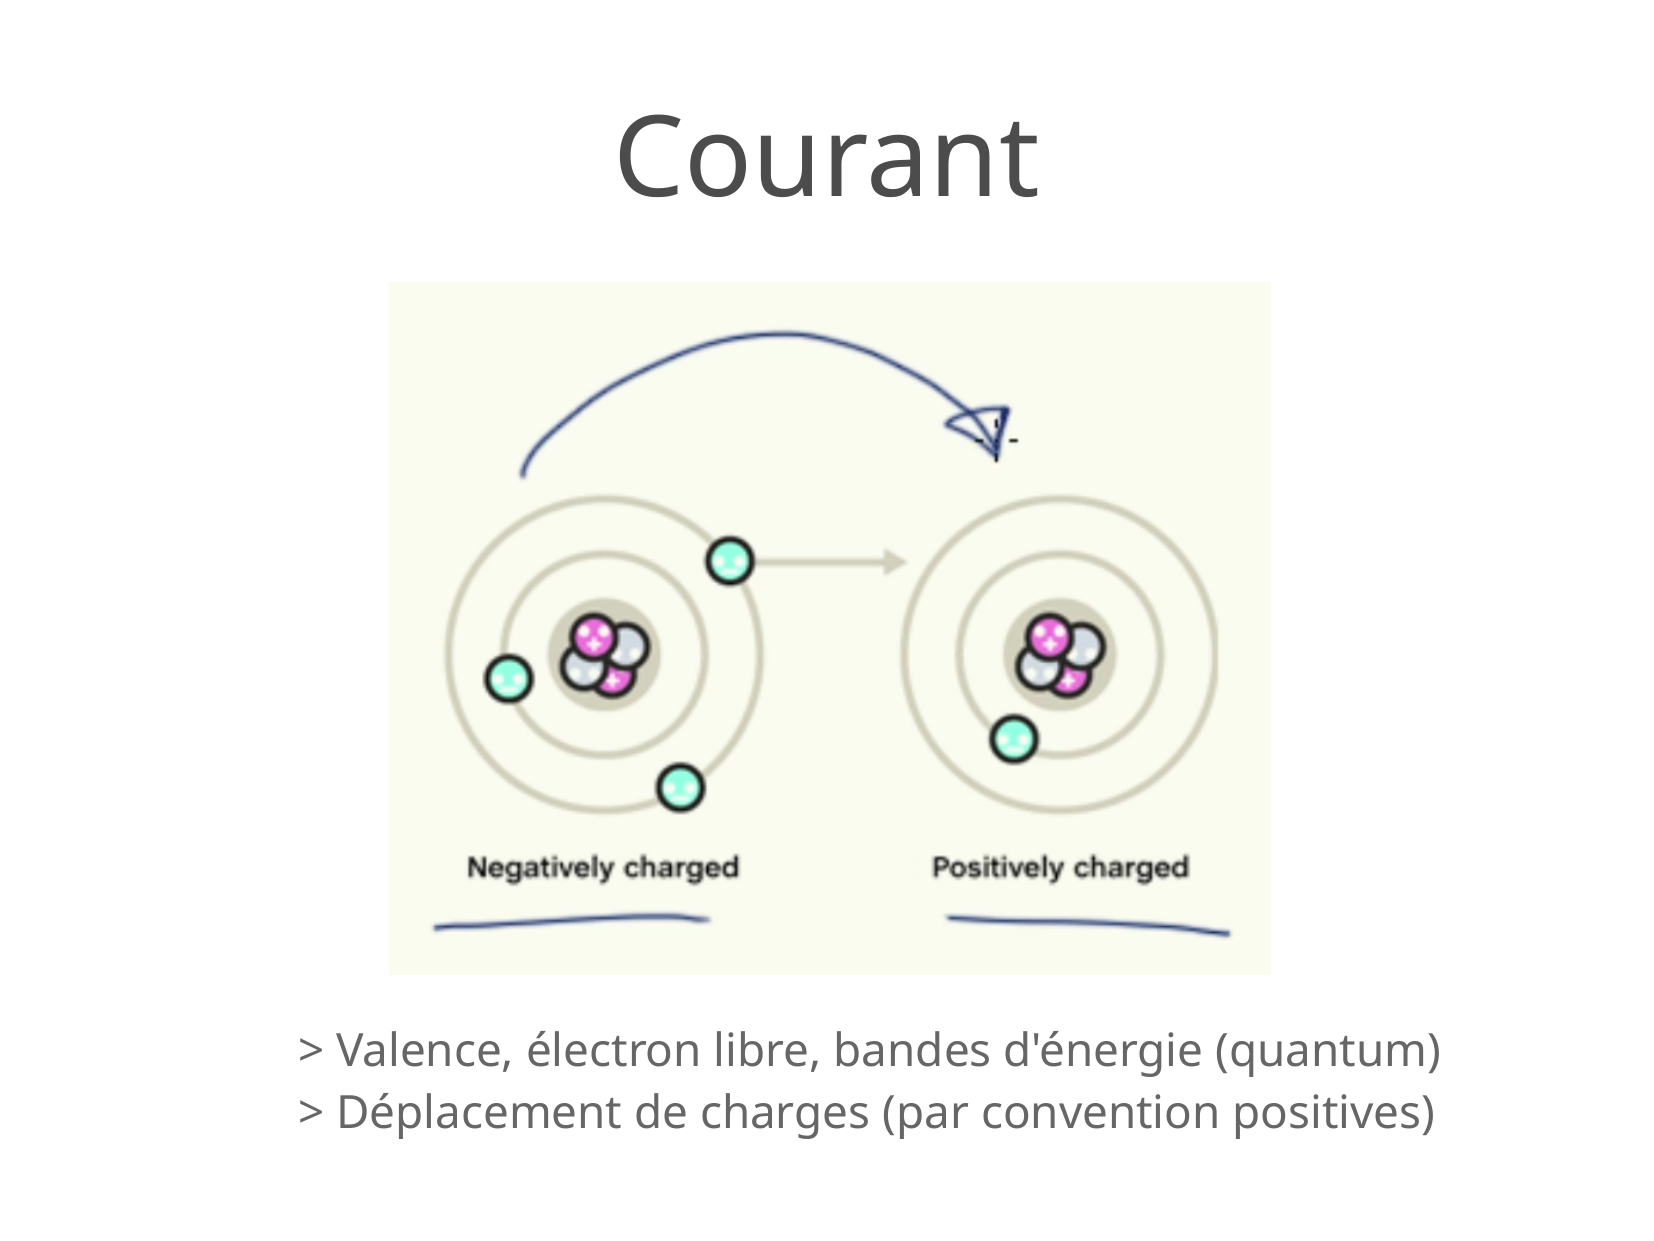

# Courant
+
> Valence, électron libre, bandes d'énergie (quantum)
> Déplacement de charges (par convention positives)